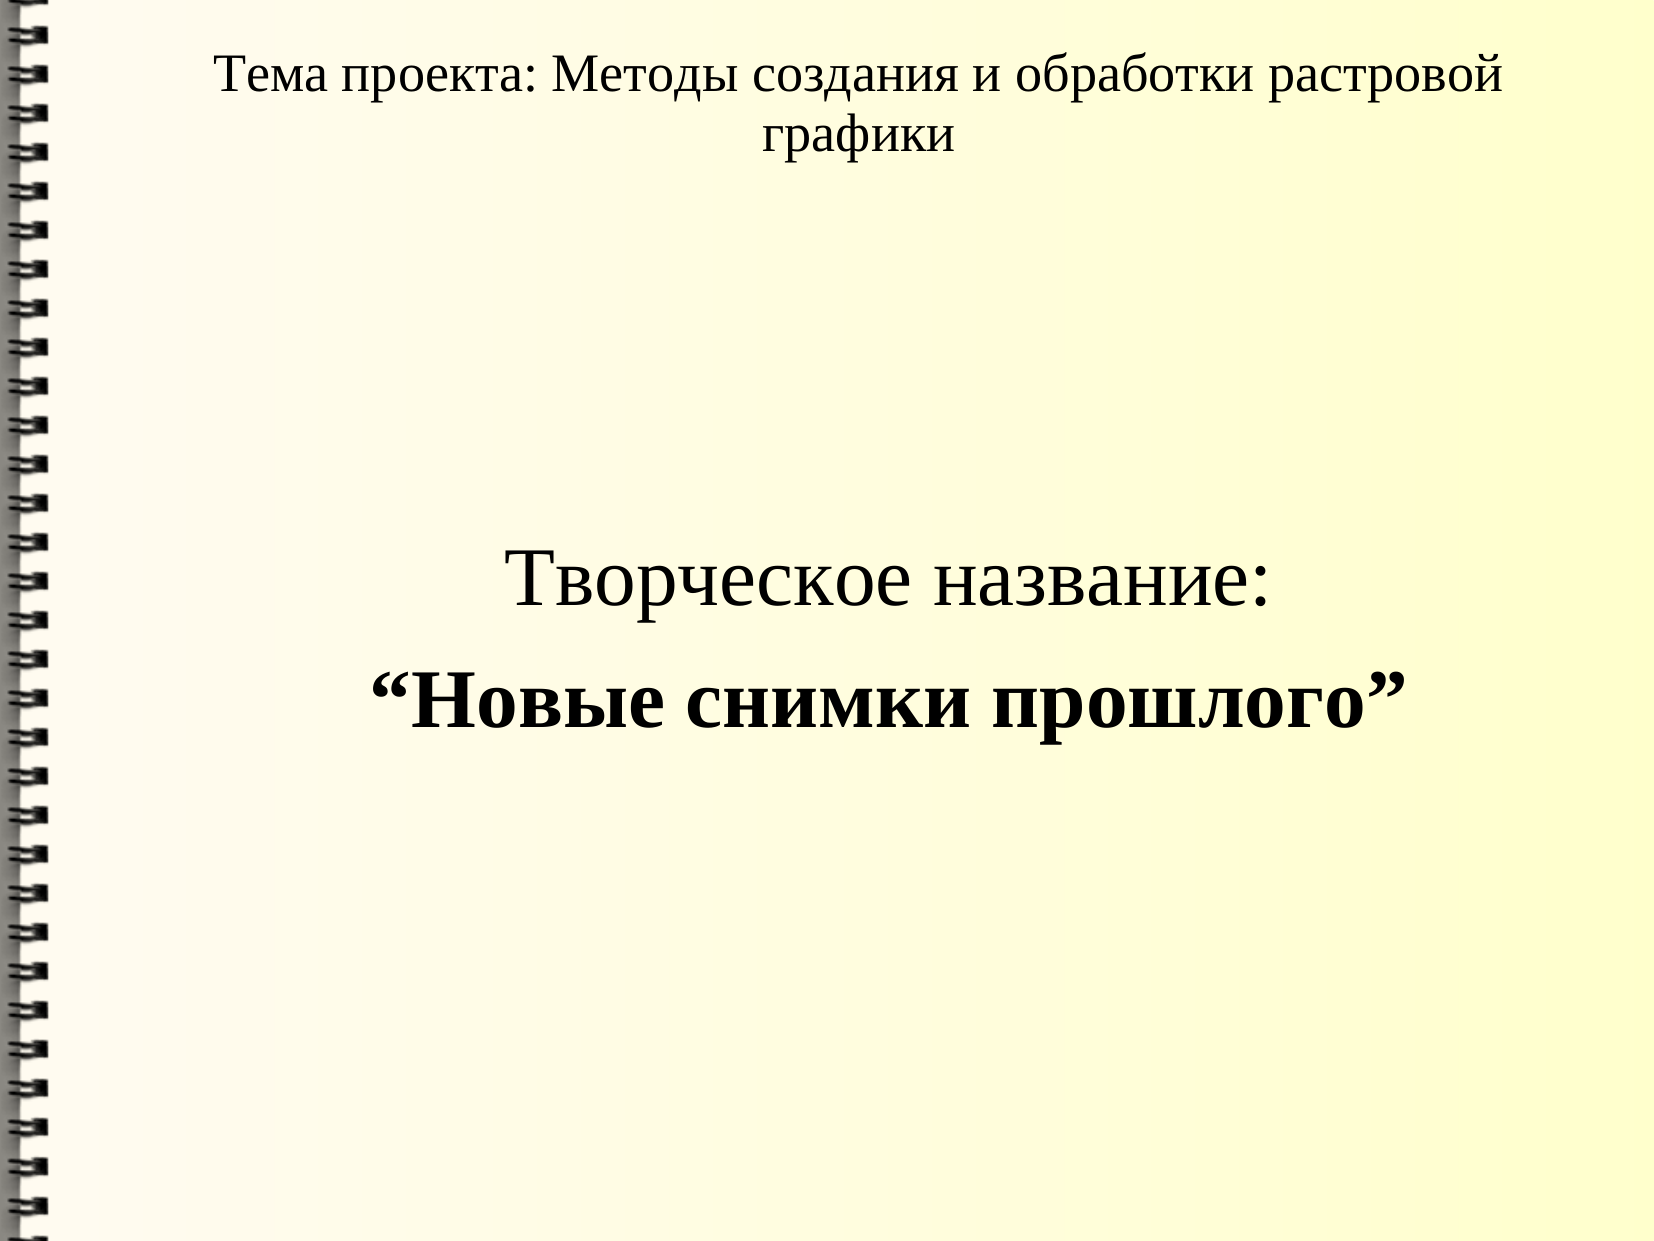

# Тема проекта: Методы создания и обработки растровой графики
Творческое название:
“Новые снимки прошлого”